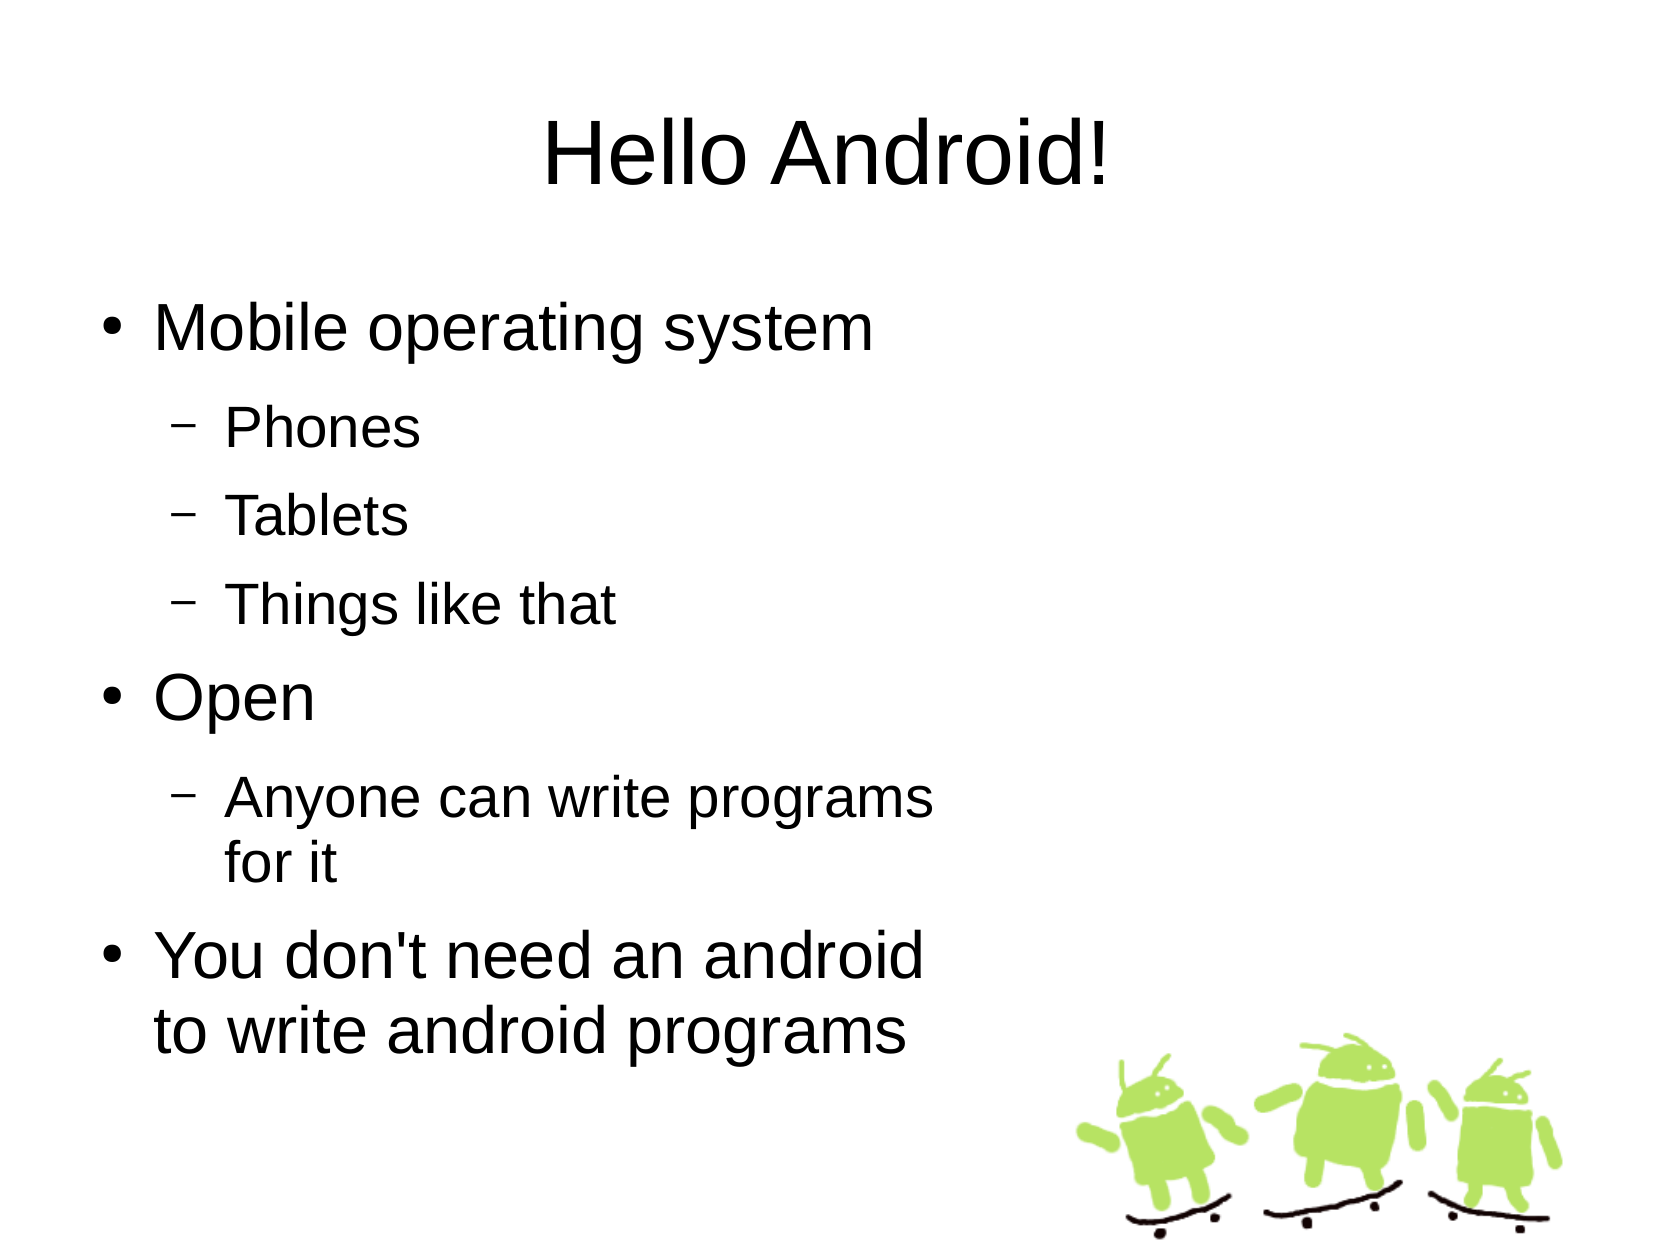

# Hello Android!
Mobile operating system
Phones
Tablets
Things like that
Open
Anyone can write programs for it
You don't need an android to write android programs